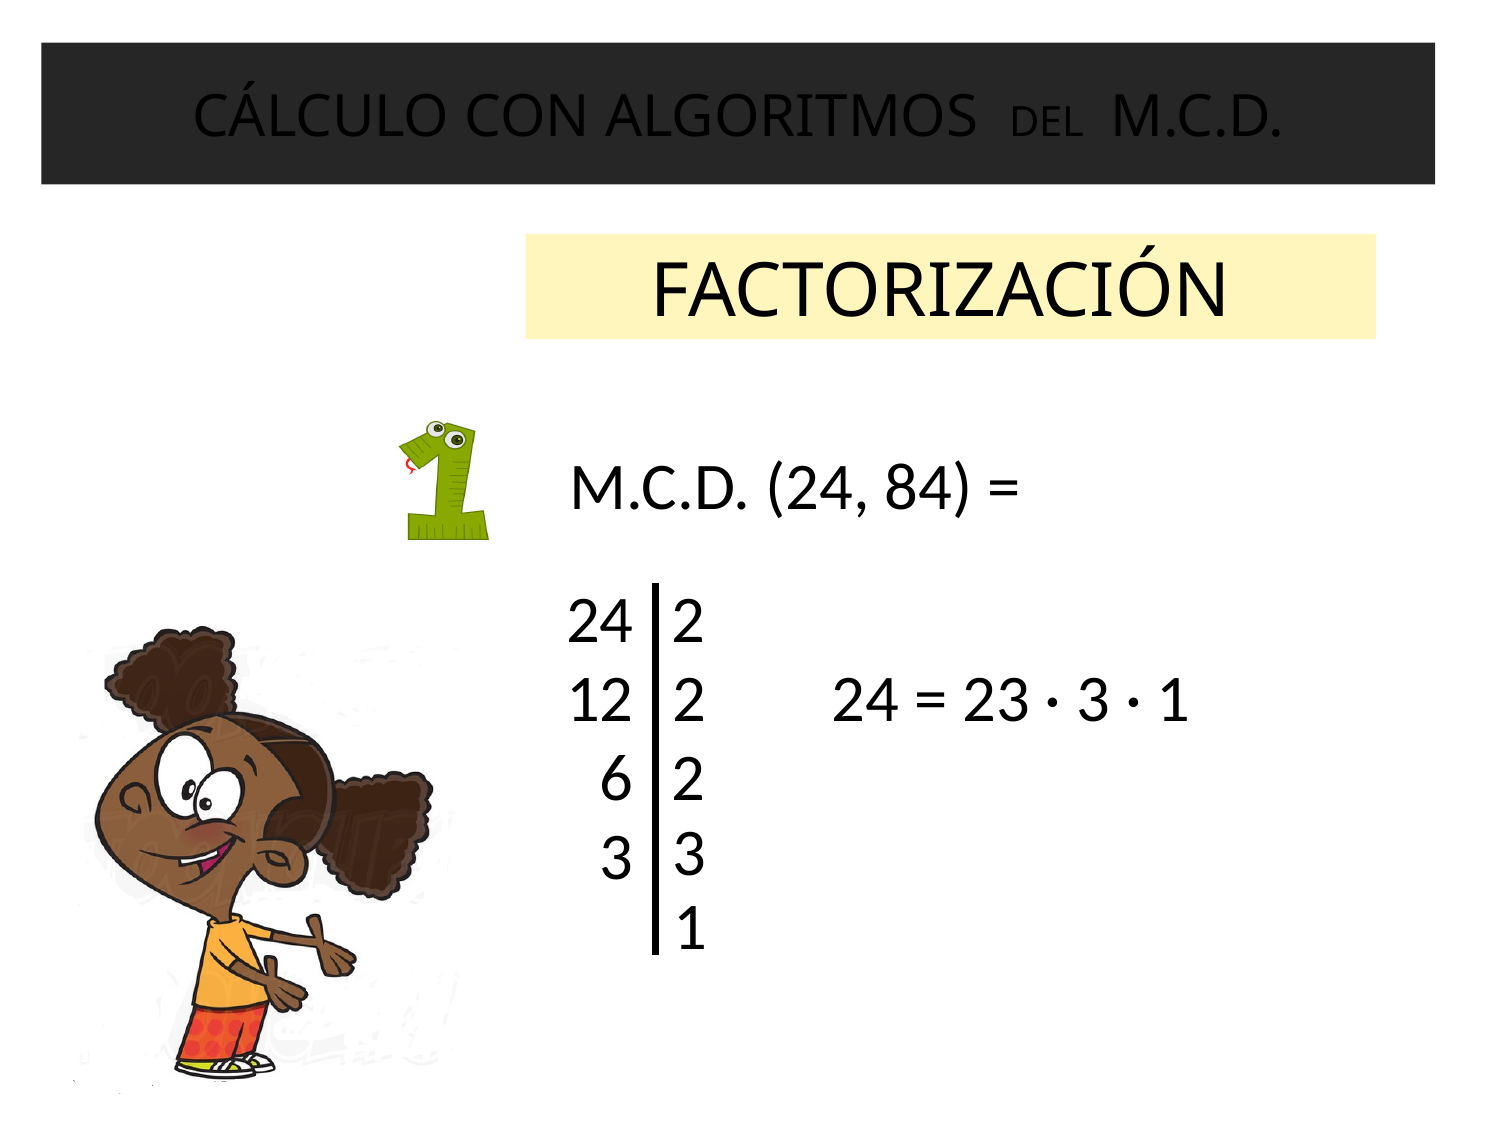

CÁLCULO CON ALGORITMOS DEL M.C.D.
FACTORIZACIÓN
M.C.D. (24, 84) =
24
2
12
2
24 = 23 · 3 · 1
6
2
3
3
1